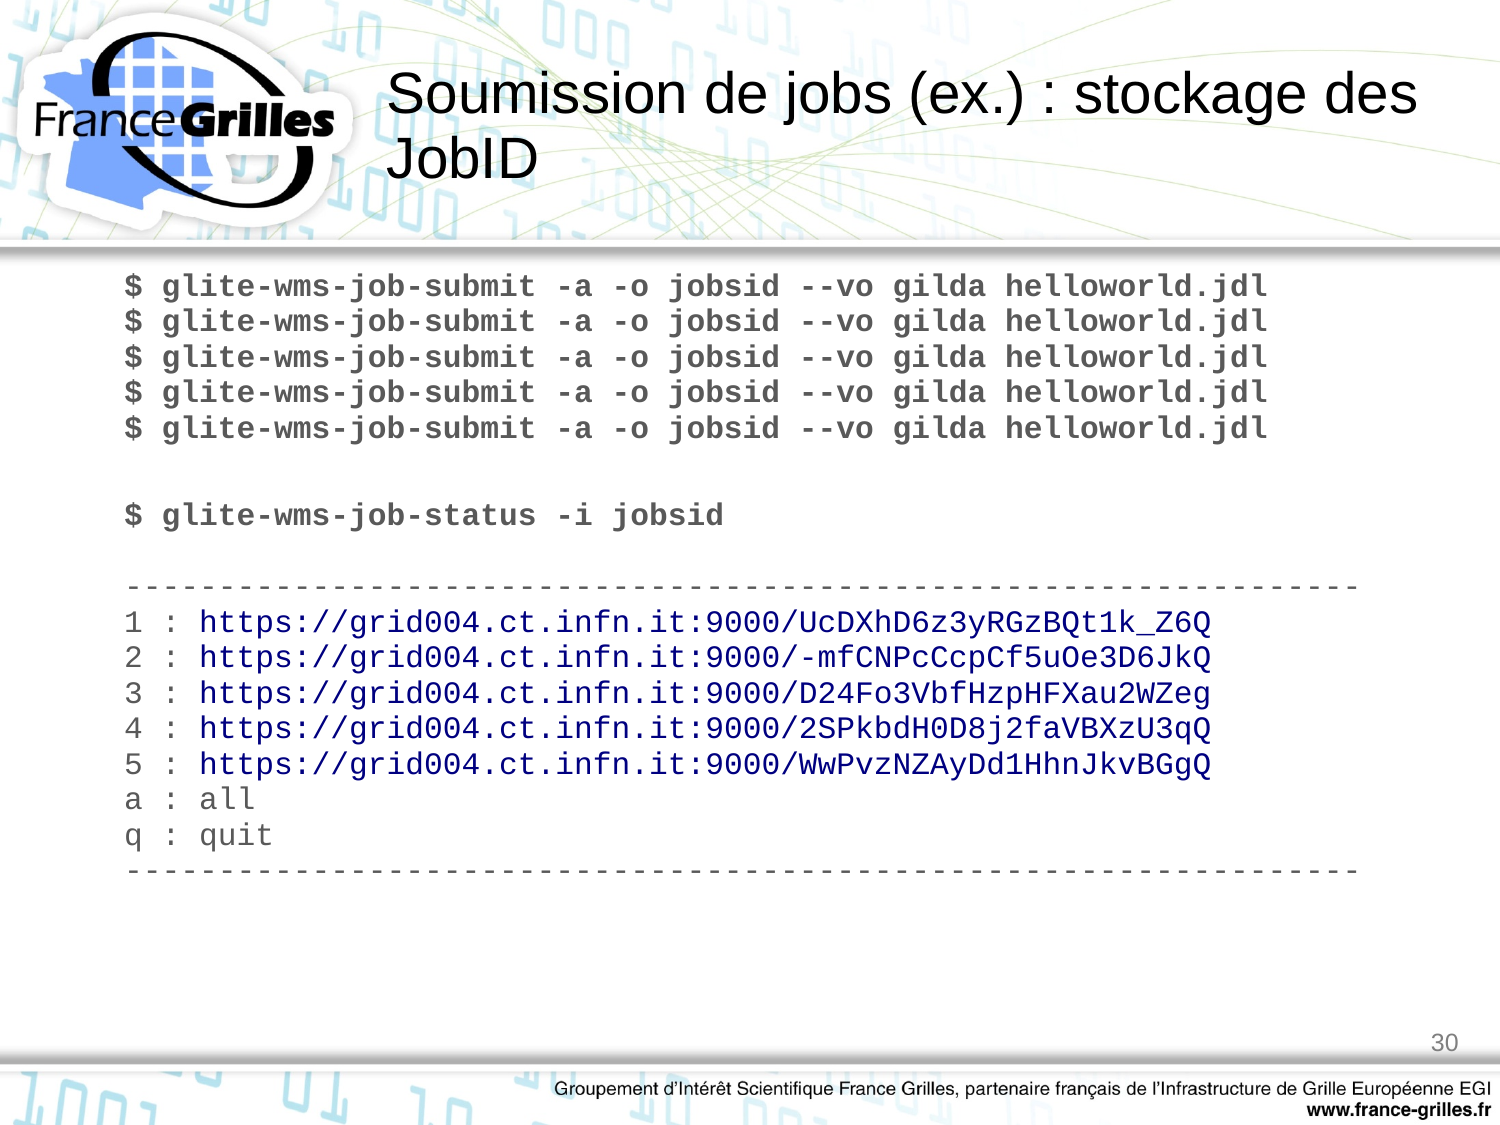

# Soumission de jobs (ex.) : stockage des JobID
$ glite-wms-job-submit -a -o jobsid --vo gilda helloworld.jdl
$ glite-wms-job-submit -a -o jobsid --vo gilda helloworld.jdl
$ glite-wms-job-submit -a -o jobsid --vo gilda helloworld.jdl
$ glite-wms-job-submit -a -o jobsid --vo gilda helloworld.jdl
$ glite-wms-job-submit -a -o jobsid --vo gilda helloworld.jdl
$ glite-wms-job-status -i jobsid
------------------------------------------------------------------
1 : https://grid004.ct.infn.it:9000/UcDXhD6z3yRGzBQt1k_Z6Q
2 : https://grid004.ct.infn.it:9000/-mfCNPcCcpCf5uOe3D6JkQ
3 : https://grid004.ct.infn.it:9000/D24Fo3VbfHzpHFXau2WZeg
4 : https://grid004.ct.infn.it:9000/2SPkbdH0D8j2faVBXzU3qQ
5 : https://grid004.ct.infn.it:9000/WwPvzNZAyDd1HhnJkvBGgQ
a : all
q : quit
------------------------------------------------------------------
30